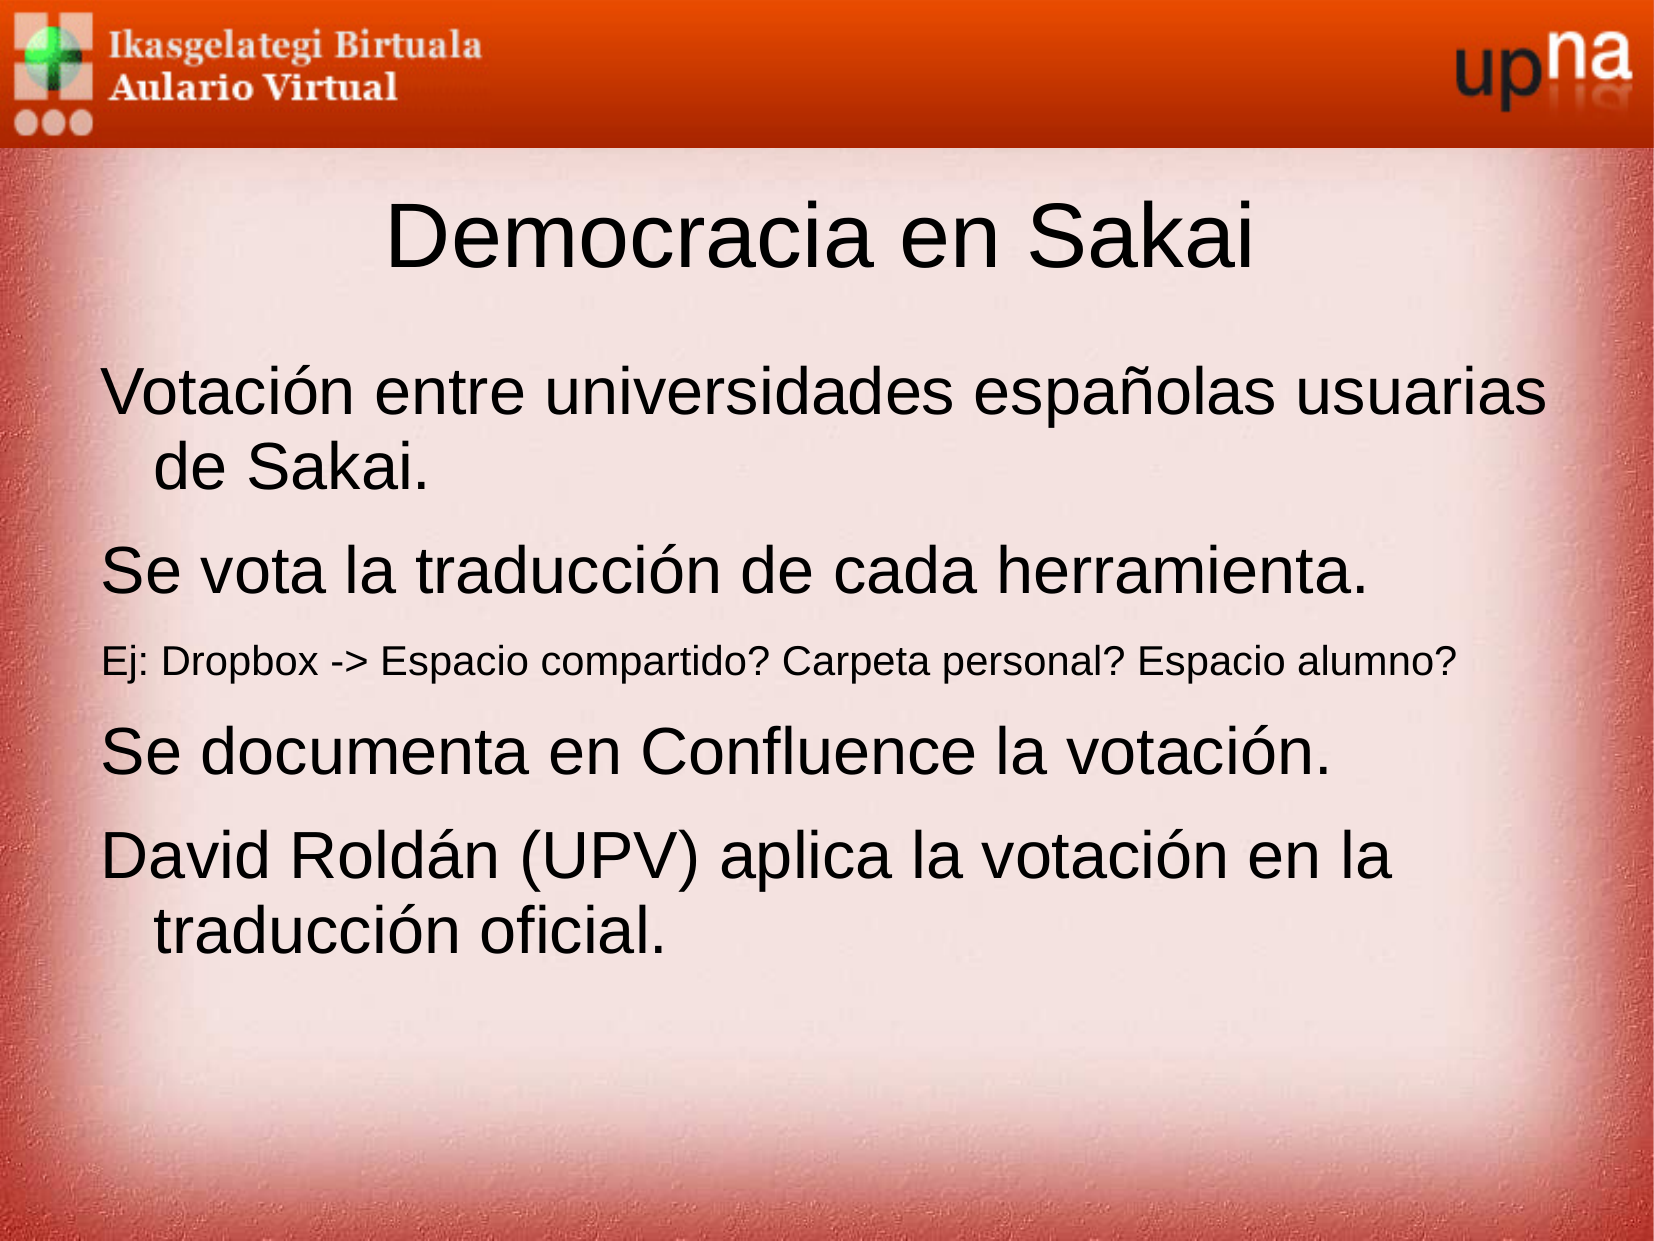

# Democracia en Sakai
Votación entre universidades españolas usuarias de Sakai.
Se vota la traducción de cada herramienta.
Ej: Dropbox -> Espacio compartido? Carpeta personal? Espacio alumno?
Se documenta en Confluence la votación.
David Roldán (UPV) aplica la votación en la traducción oficial.